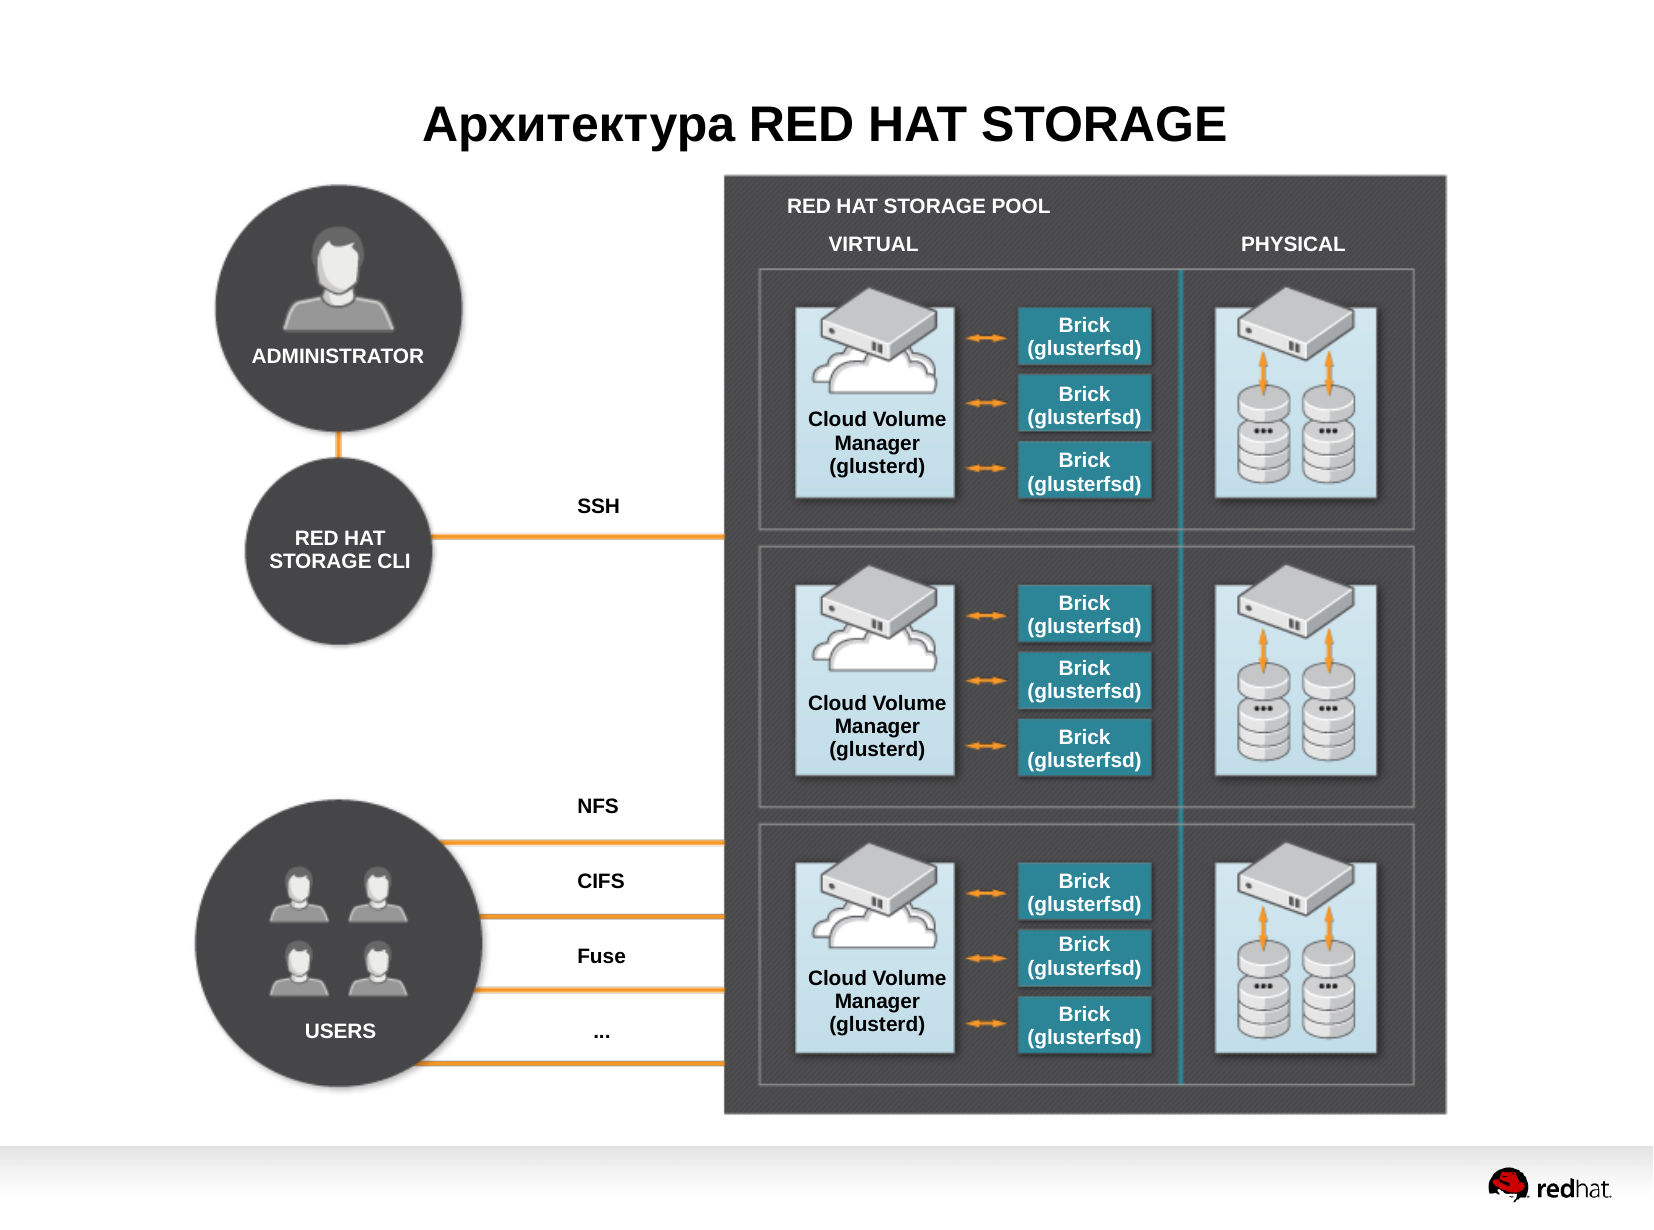

Архитектура RED HAT STORAGE
RED HAT STORAGE POOL
VIRTUAL
PHYSICAL
Brick
(glusterfsd)
ADMINISTRATOR
Brick
(glusterfsd)
Cloud Volume Manager
(glusterd)
Brick
(glusterfsd)
SSH
RED HAT
STORAGE CLI
Brick
(glusterfsd)
Brick
(glusterfsd)
Cloud Volume Manager
(glusterd)
Brick
(glusterfsd)
NFS
CIFS
Brick
(glusterfsd)
Brick
(glusterfsd)
Fuse
Cloud Volume Manager
(glusterd)
Brick
(glusterfsd)
USERS
...